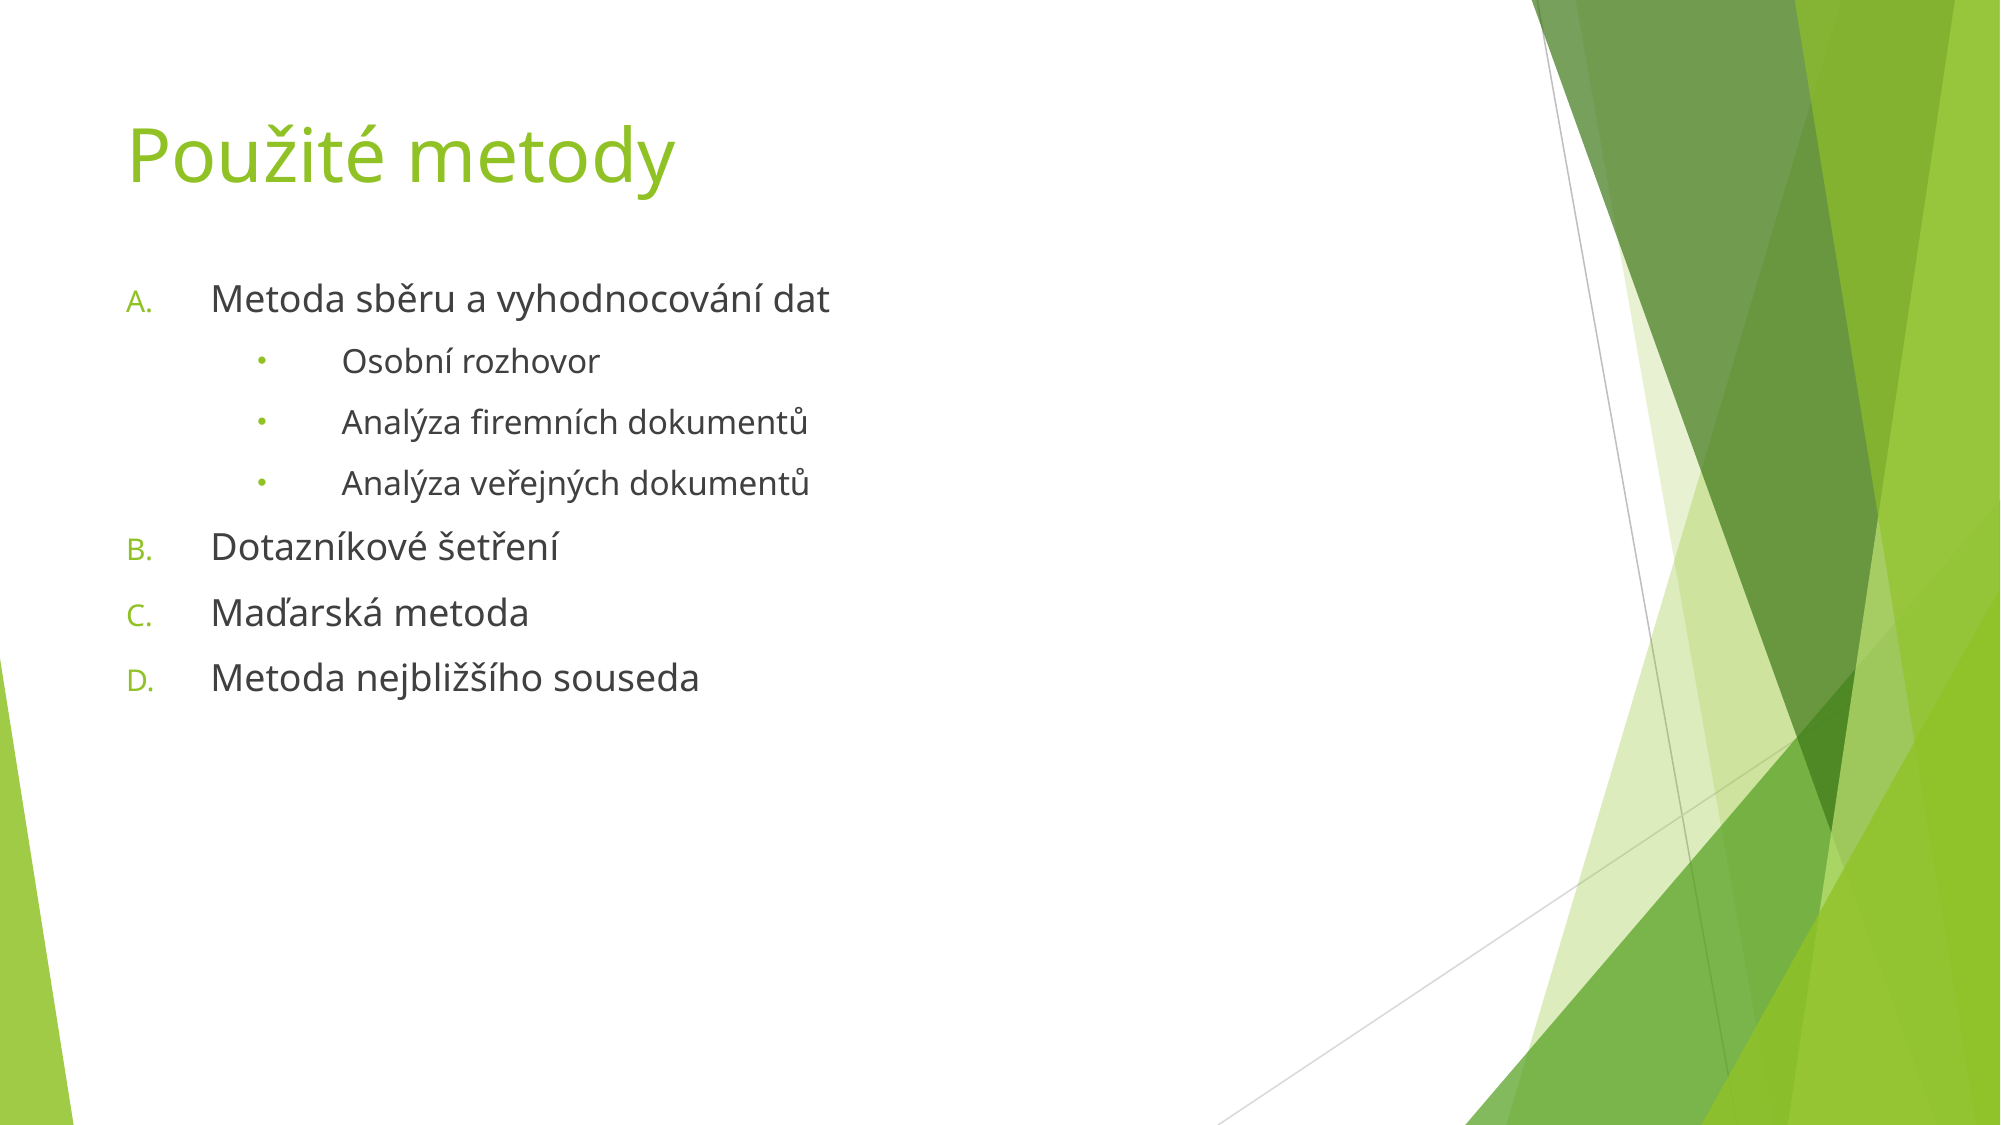

# Použité metody
Metoda sběru a vyhodnocování dat
Osobní rozhovor
Analýza firemních dokumentů
Analýza veřejných dokumentů
Dotazníkové šetření
Maďarská metoda
Metoda nejbližšího souseda